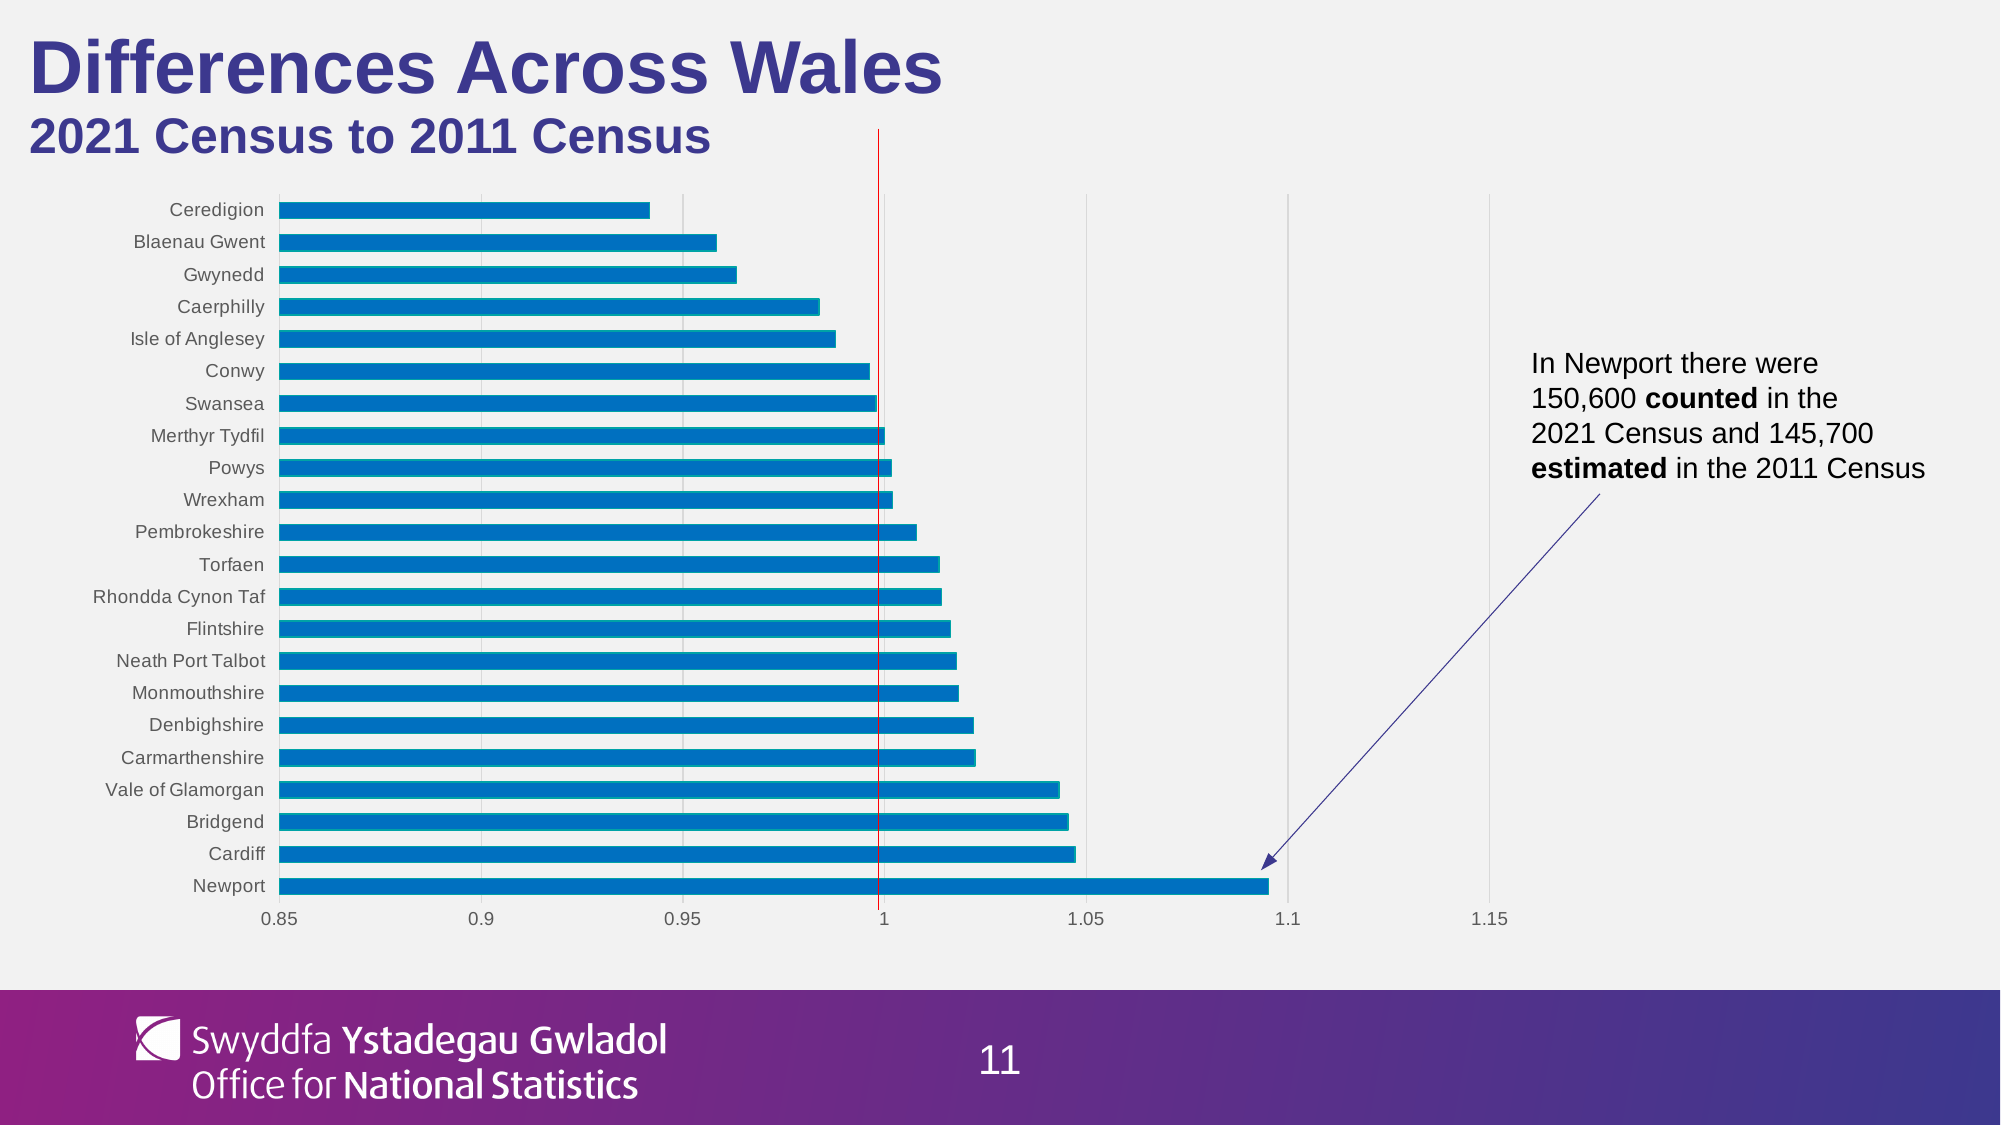

# Differences Across Wales 2021 Census to 2011 Census
### Chart
| Category | Series3 |
|---|---|
| Newport | 1.09513092166658 |
| Cardiff | 1.04712646999335 |
| Bridgend | 1.04542384572274 |
| Vale of Glamorgan | 1.04324974670719 |
| Carmarthenshire | 1.02243479869625 |
| Denbighshire | 1.02204109501355 |
| Monmouthshire | 1.0183633914786 |
| Neath Port Talbot | 1.01779532515092 |
| Flintshire | 1.01635345494604 |
| Rhondda Cynon Taf | 1.01403523740455 |
| Torfaen | 1.01345045292341 |
| Pembrokeshire | 1.00784880634438 |
| Wrexham | 1.00189849010709 |
| Powys | 1.00168451449886 |
| Merthyr Tydfil | 0.999965987551444 |
| Swansea | 0.997811926048958 |
| Conwy | 0.996285625021696 |
| Isle of Anglesey | 0.987799458072286 |
| Caerphilly | 0.98374774895697 |
| Gwynedd | 0.963289955199633 |
| Blaenau Gwent | 0.958260520812445 |
| Ceredigion | 0.941756012749928 |In Newport there were
150,600 counted in the
2021 Census and 145,700
estimated in the 2011 Census